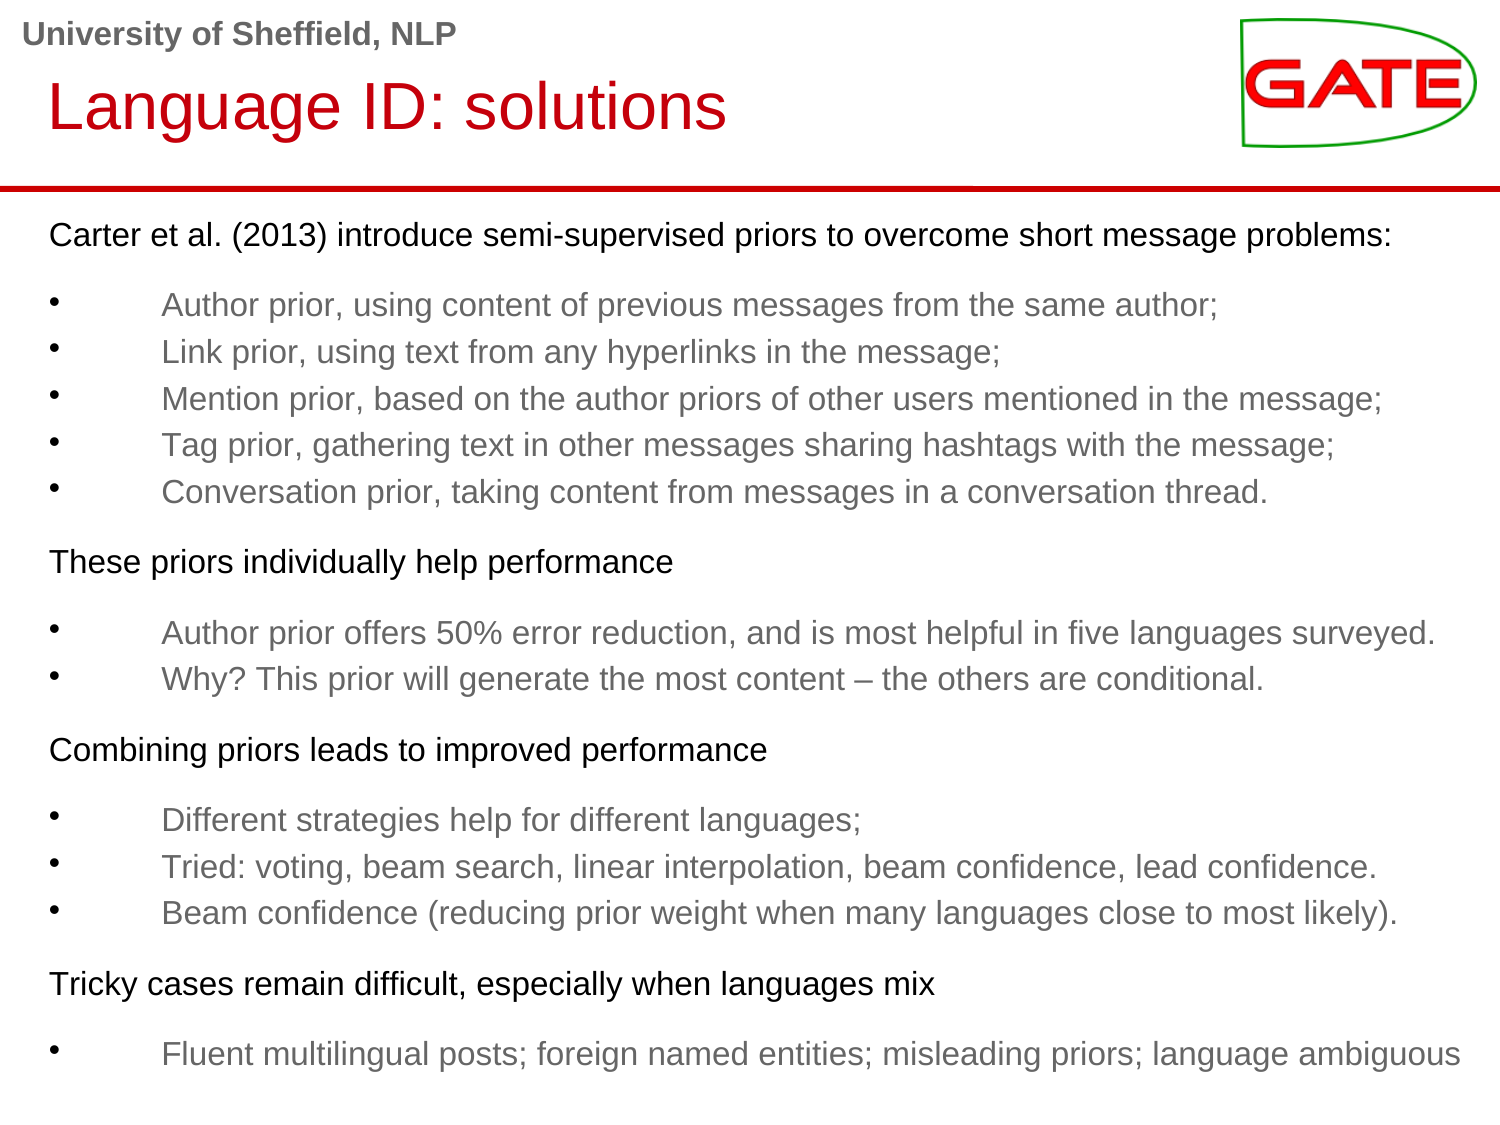

Language ID: solutions
Carter et al. (2013) introduce semi-supervised priors to overcome short message problems:
Author prior, using content of previous messages from the same author;
Link prior, using text from any hyperlinks in the message;
Mention prior, based on the author priors of other users mentioned in the message;
Tag prior, gathering text in other messages sharing hashtags with the message;
Conversation prior, taking content from messages in a conversation thread.
These priors individually help performance
Author prior offers 50% error reduction, and is most helpful in five languages surveyed.
Why? This prior will generate the most content – the others are conditional.
Combining priors leads to improved performance
Different strategies help for different languages;
Tried: voting, beam search, linear interpolation, beam confidence, lead confidence.
Beam confidence (reducing prior weight when many languages close to most likely).
Tricky cases remain difficult, especially when languages mix
Fluent multilingual posts; foreign named entities; misleading priors; language ambiguous